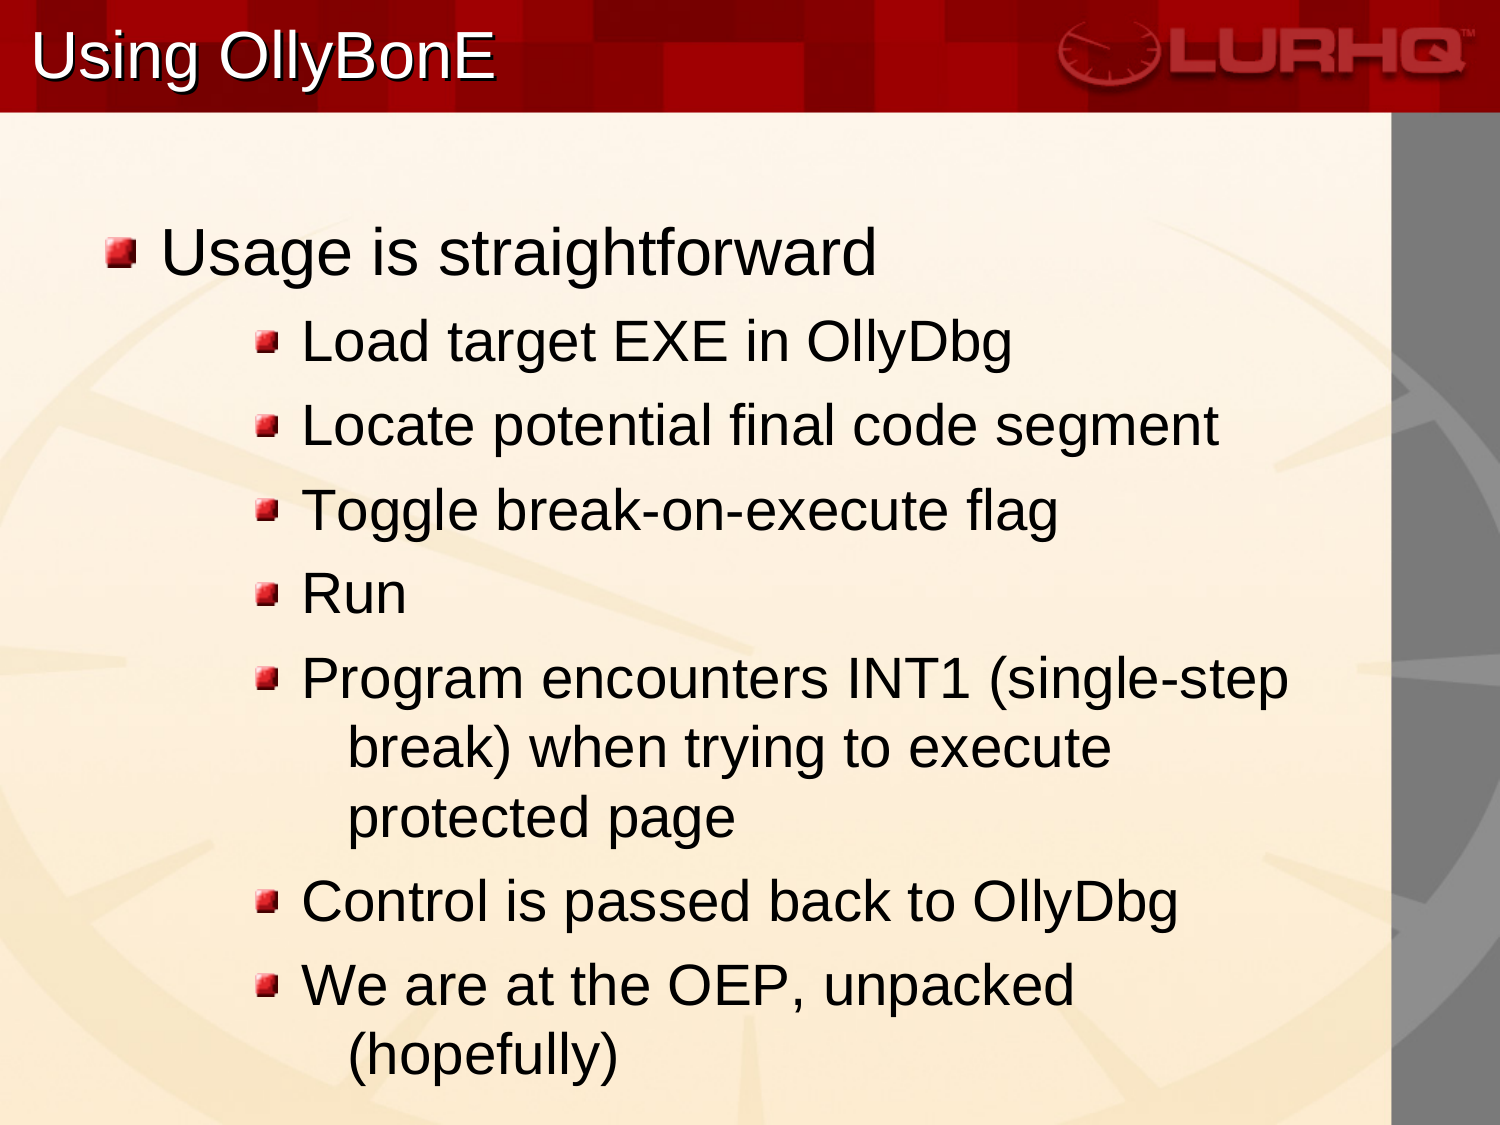

# Using OllyBonE
Usage is straightforward
Load target EXE in OllyDbg
Locate potential final code segment
Toggle break-on-execute flag
Run
Program encounters INT1 (single-step break) when trying to execute protected page
Control is passed back to OllyDbg
We are at the OEP, unpacked (hopefully)